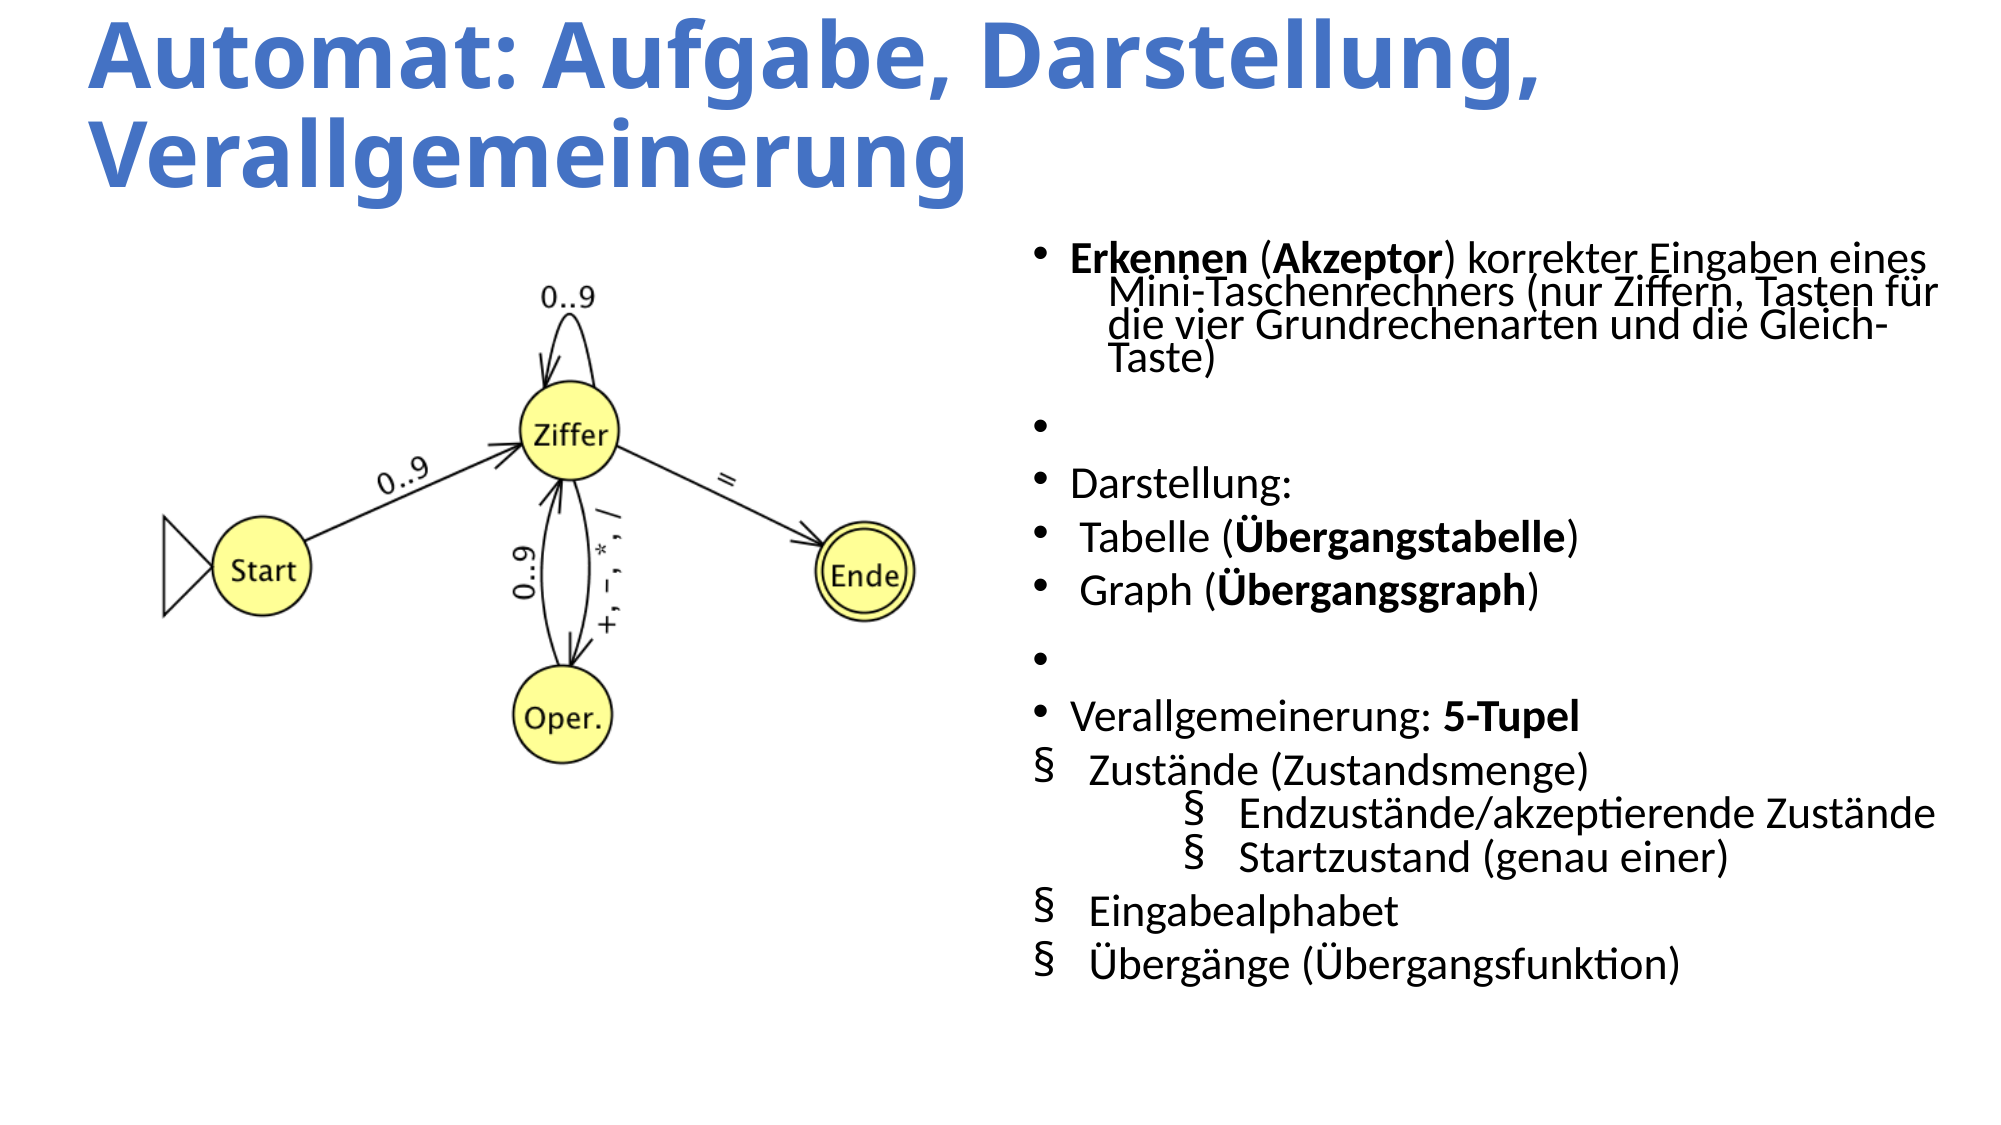

# Automat: Aufgabe, Darstellung, Verallgemeinerung
Erkennen (Akzeptor) korrekter Eingaben eines Mini-Taschenrechners (nur Ziffern, Tasten für die vier Grundrechenarten und die Gleich-Taste)
Darstellung:
Tabelle (Übergangstabelle)
Graph (Übergangsgraph)
Verallgemeinerung: 5-Tupel
Zustände (Zustandsmenge)
Endzustände/akzeptierende Zustände
Startzustand (genau einer)
Eingabealphabet
Übergänge (Übergangsfunktion)